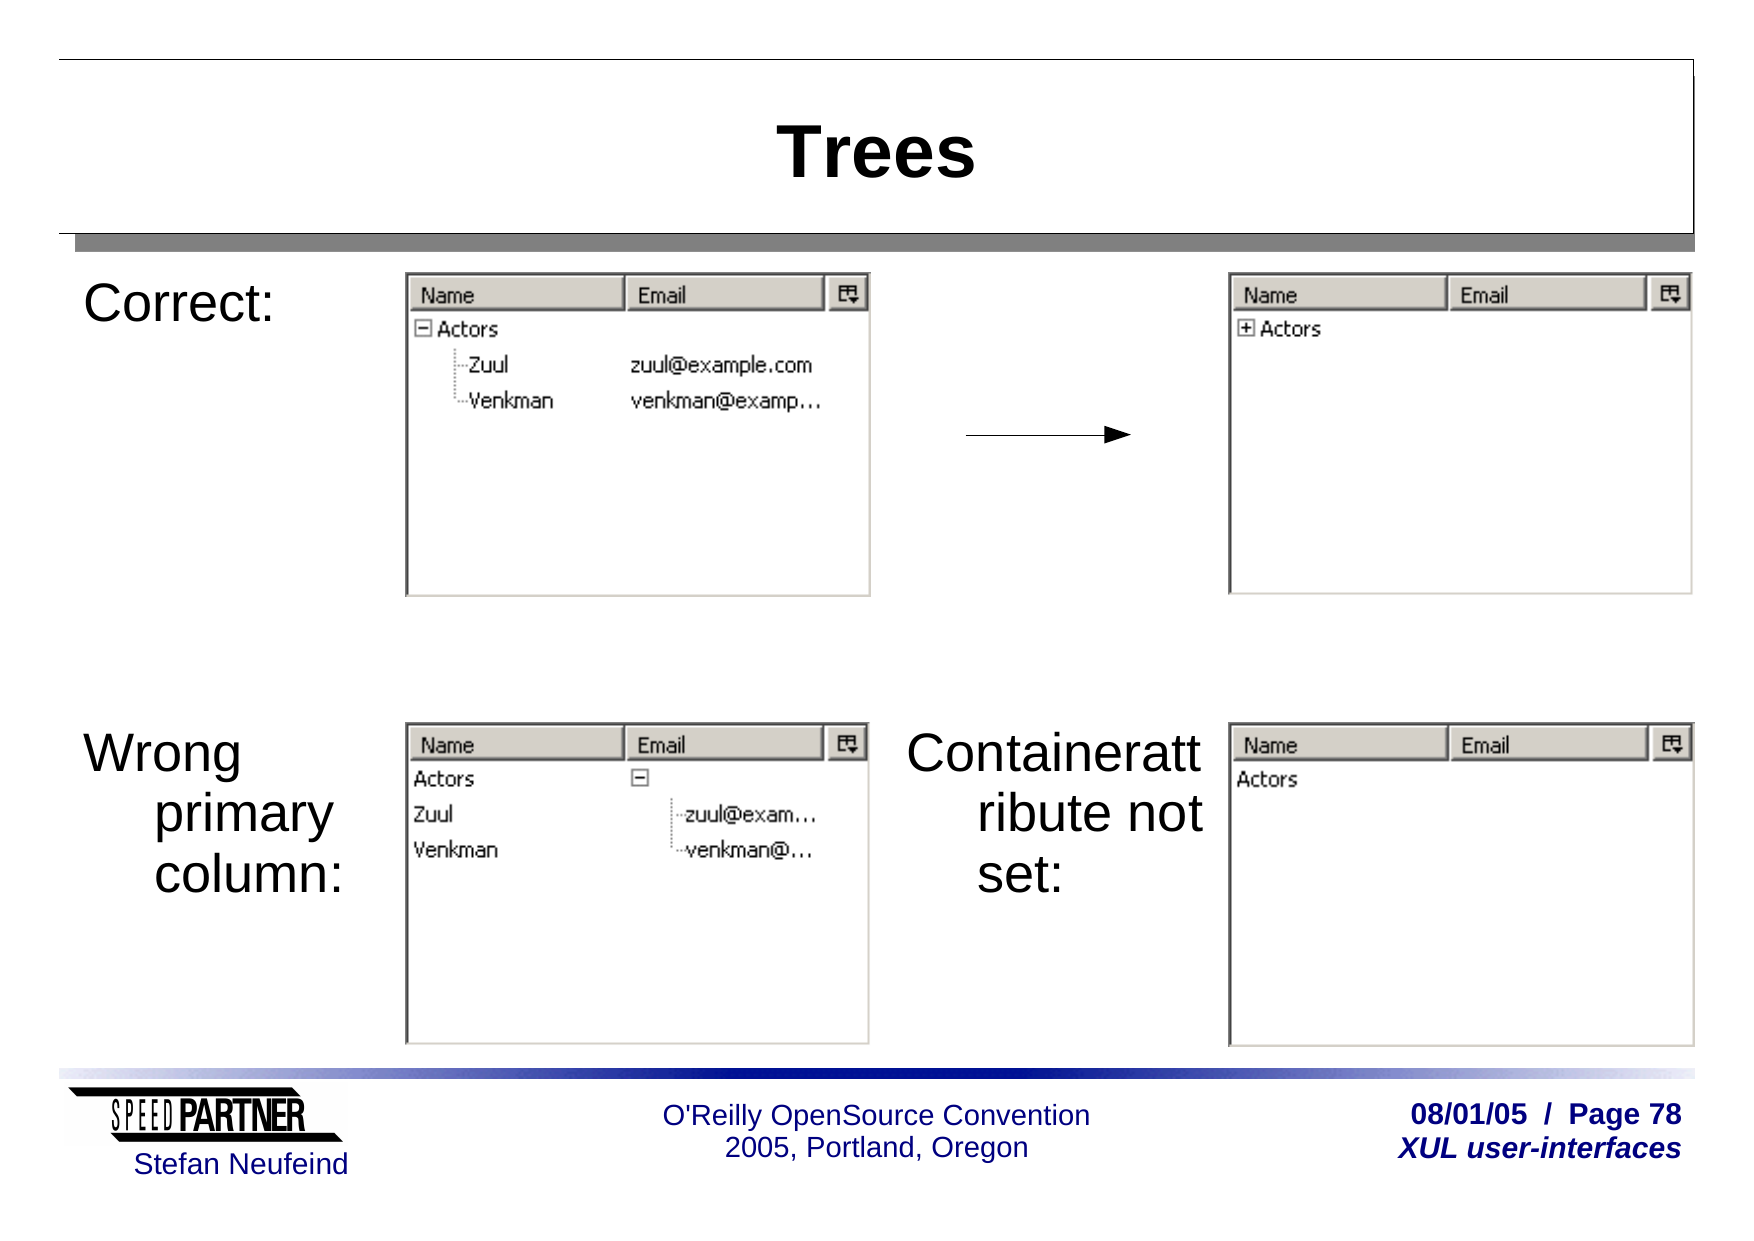

# Trees
Correct:
Wrong primary column:
Containerattribute not set: